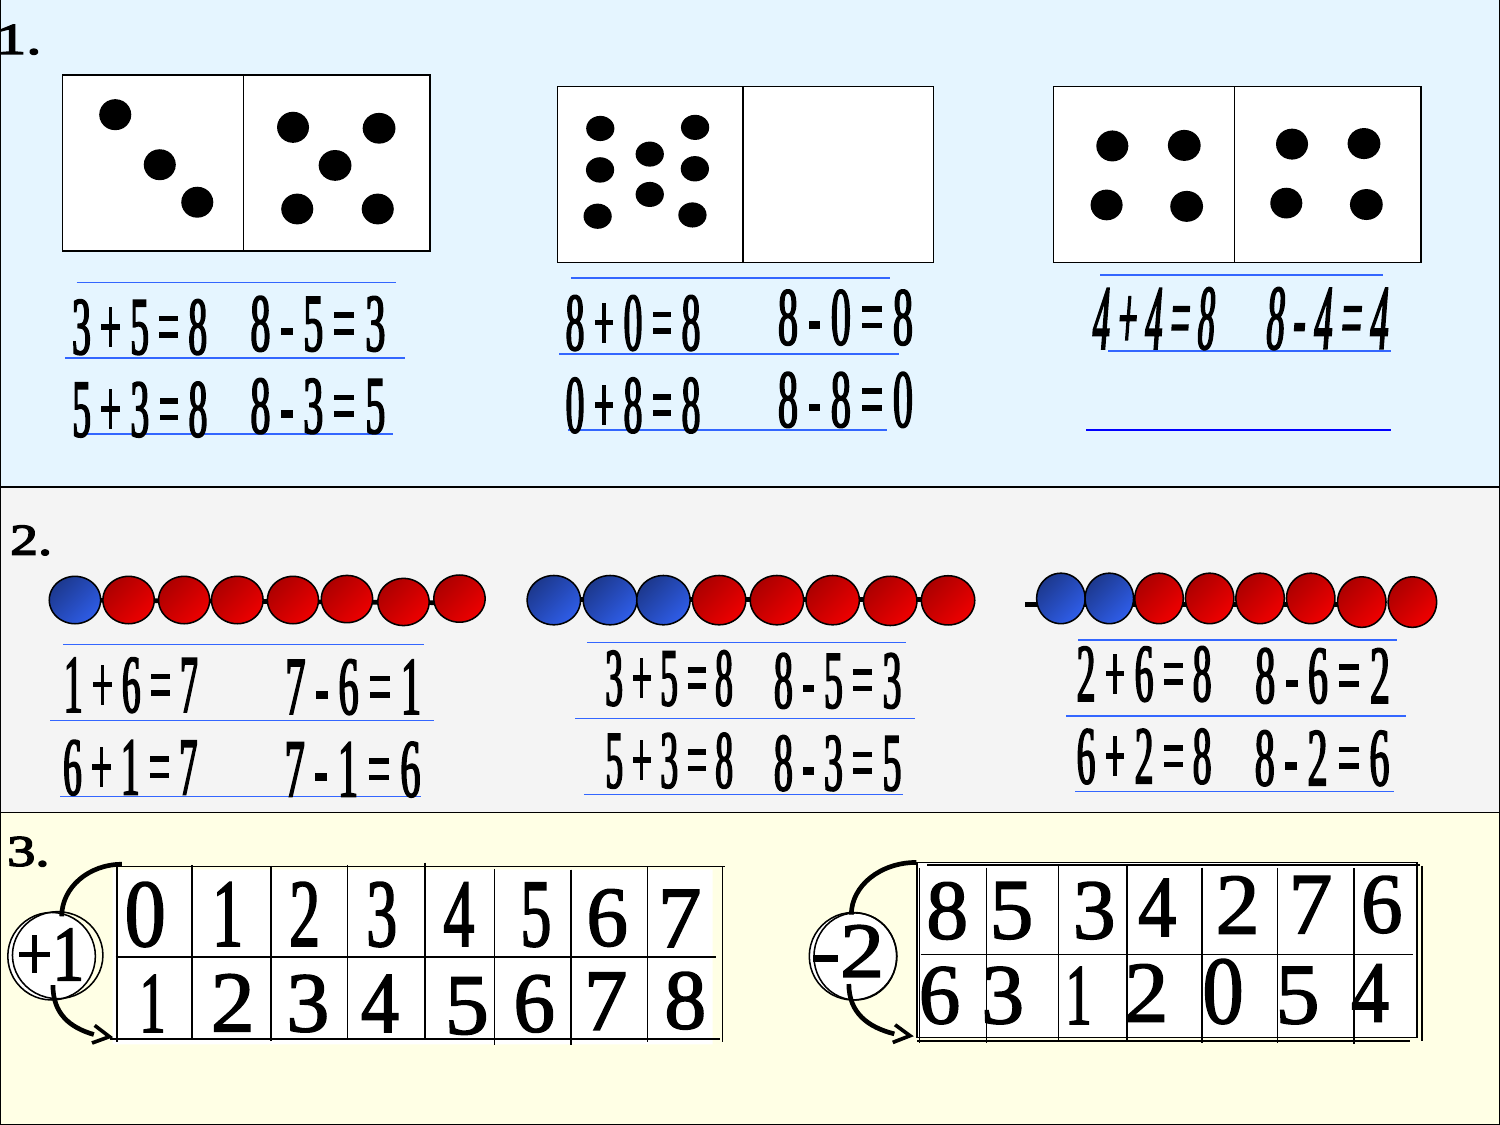

# Sestavování příkladů
1.
4 + 4 = 8
8 - 4 = 4
8 - 0 = 8
8 - 8 = 0
8 + 0 = 8
0 + 8 = 8
8 - 5 = 3
8 - 3 = 5
3 + 5 = 8
5 + 3 = 8
2.
2 + 6 = 8
6 + 2 = 8
8 - 6 = 2
8 - 2 = 6
3 + 5 = 8
5 + 3 = 8
8 - 5 = 3
8 - 3 = 5
1 + 6 = 7
6 + 1 = 7
7 - 6 = 1
7 - 1 = 6
3.
7
6
2
4
5
3
8
-2
+1
0
1 2 3 4 5
6
7
0
2
4
6
3
1
5
8
7
2
1
3
4
6
5